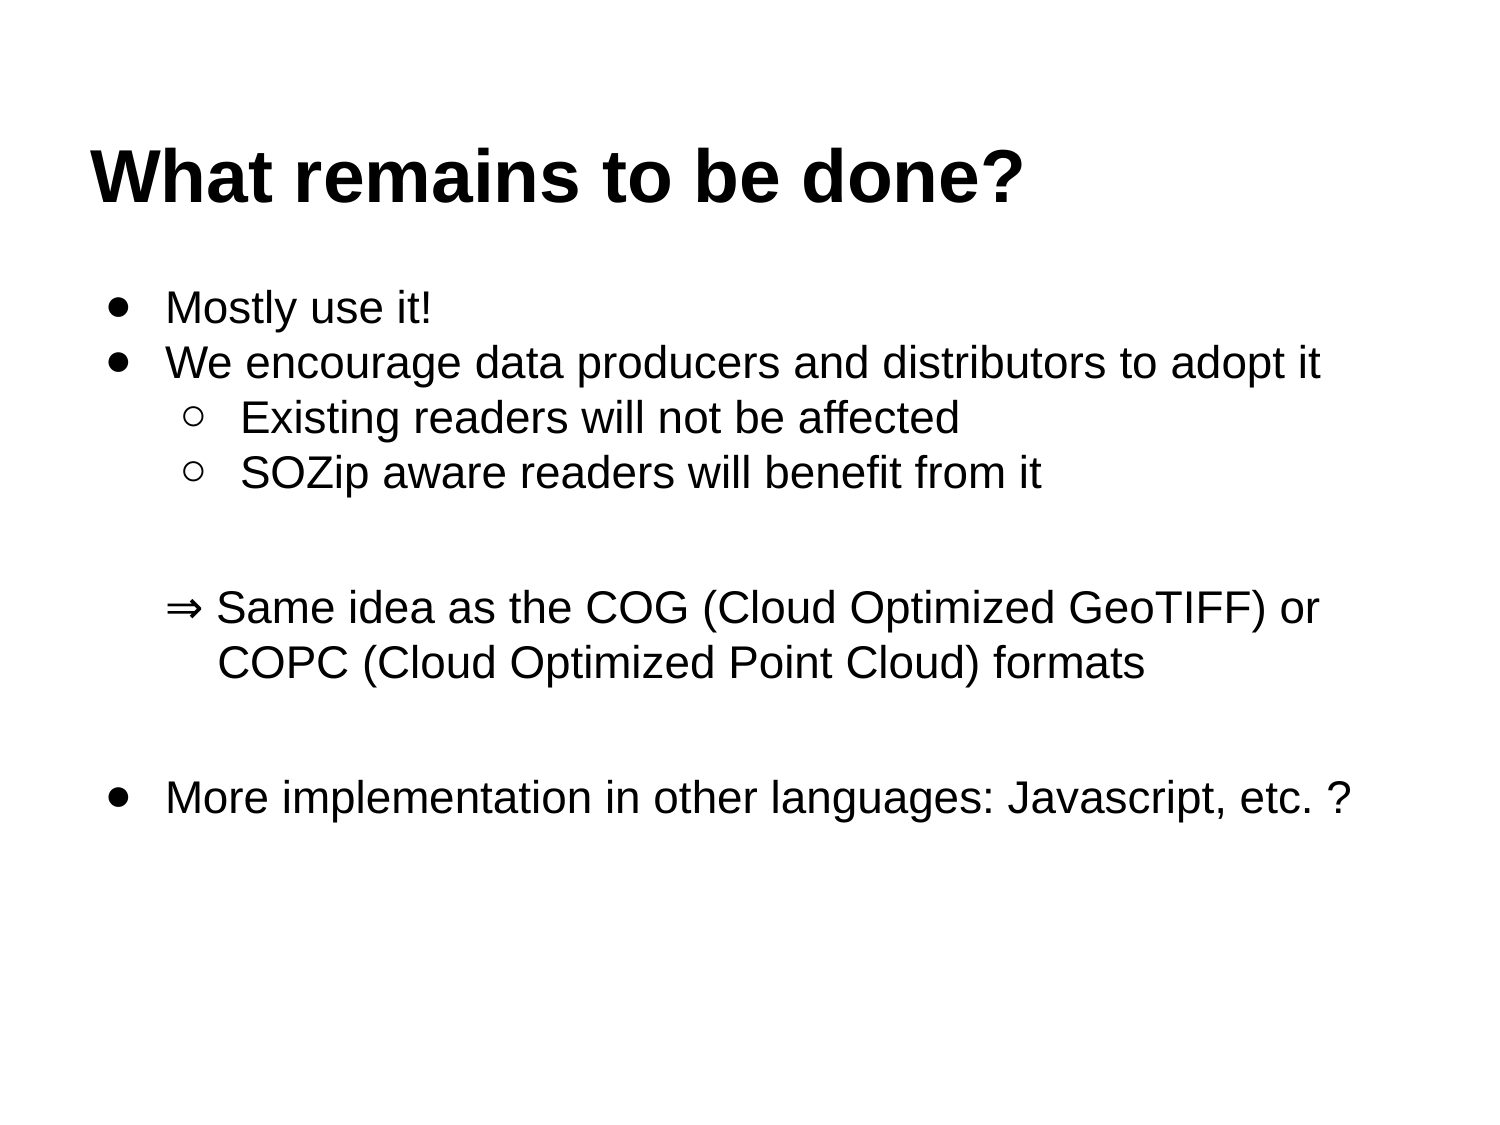

# What remains to be done?
Mostly use it!
We encourage data producers and distributors to adopt it
Existing readers will not be affected
SOZip aware readers will benefit from it
	⇒ Same idea as the COG (Cloud Optimized GeoTIFF) or
 COPC (Cloud Optimized Point Cloud) formats
More implementation in other languages: Javascript, etc. ?